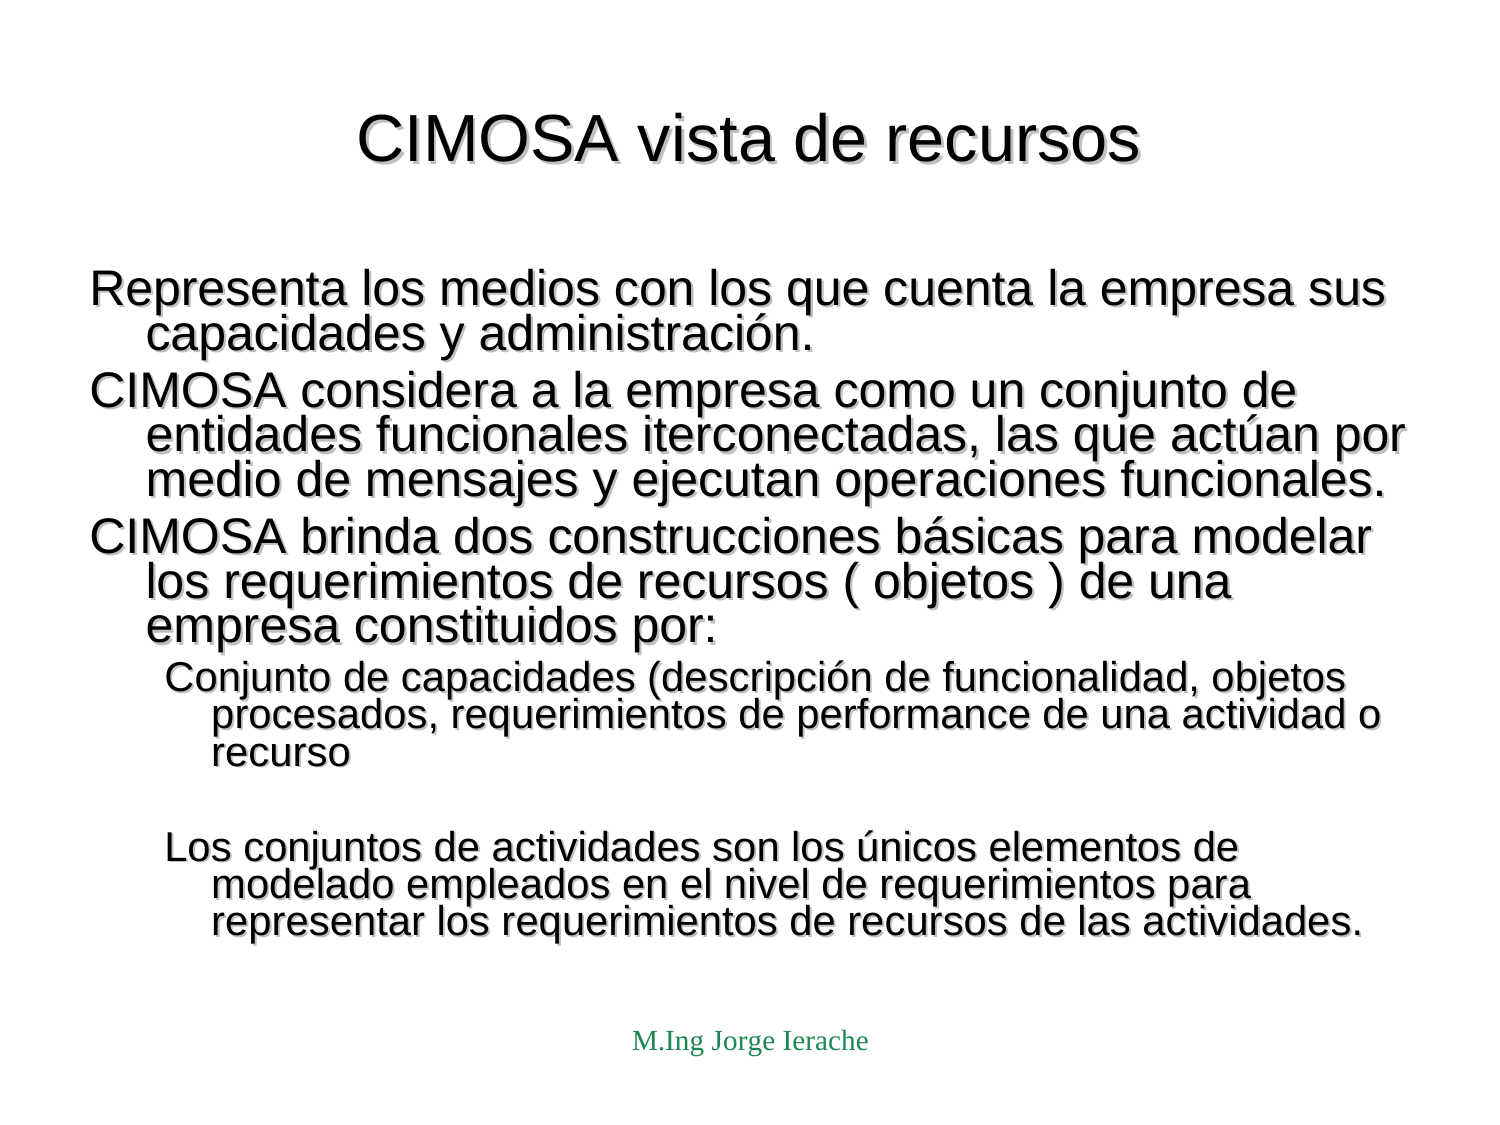

# CIMOSA vista de recursos
Representa los medios con los que cuenta la empresa sus capacidades y administración.
CIMOSA considera a la empresa como un conjunto de entidades funcionales iterconectadas, las que actúan por medio de mensajes y ejecutan operaciones funcionales.
CIMOSA brinda dos construcciones básicas para modelar los requerimientos de recursos ( objetos ) de una empresa constituidos por:
Conjunto de capacidades (descripción de funcionalidad, objetos procesados, requerimientos de performance de una actividad o recurso
Los conjuntos de actividades son los únicos elementos de modelado empleados en el nivel de requerimientos para representar los requerimientos de recursos de las actividades.
M.Ing Jorge Ierache